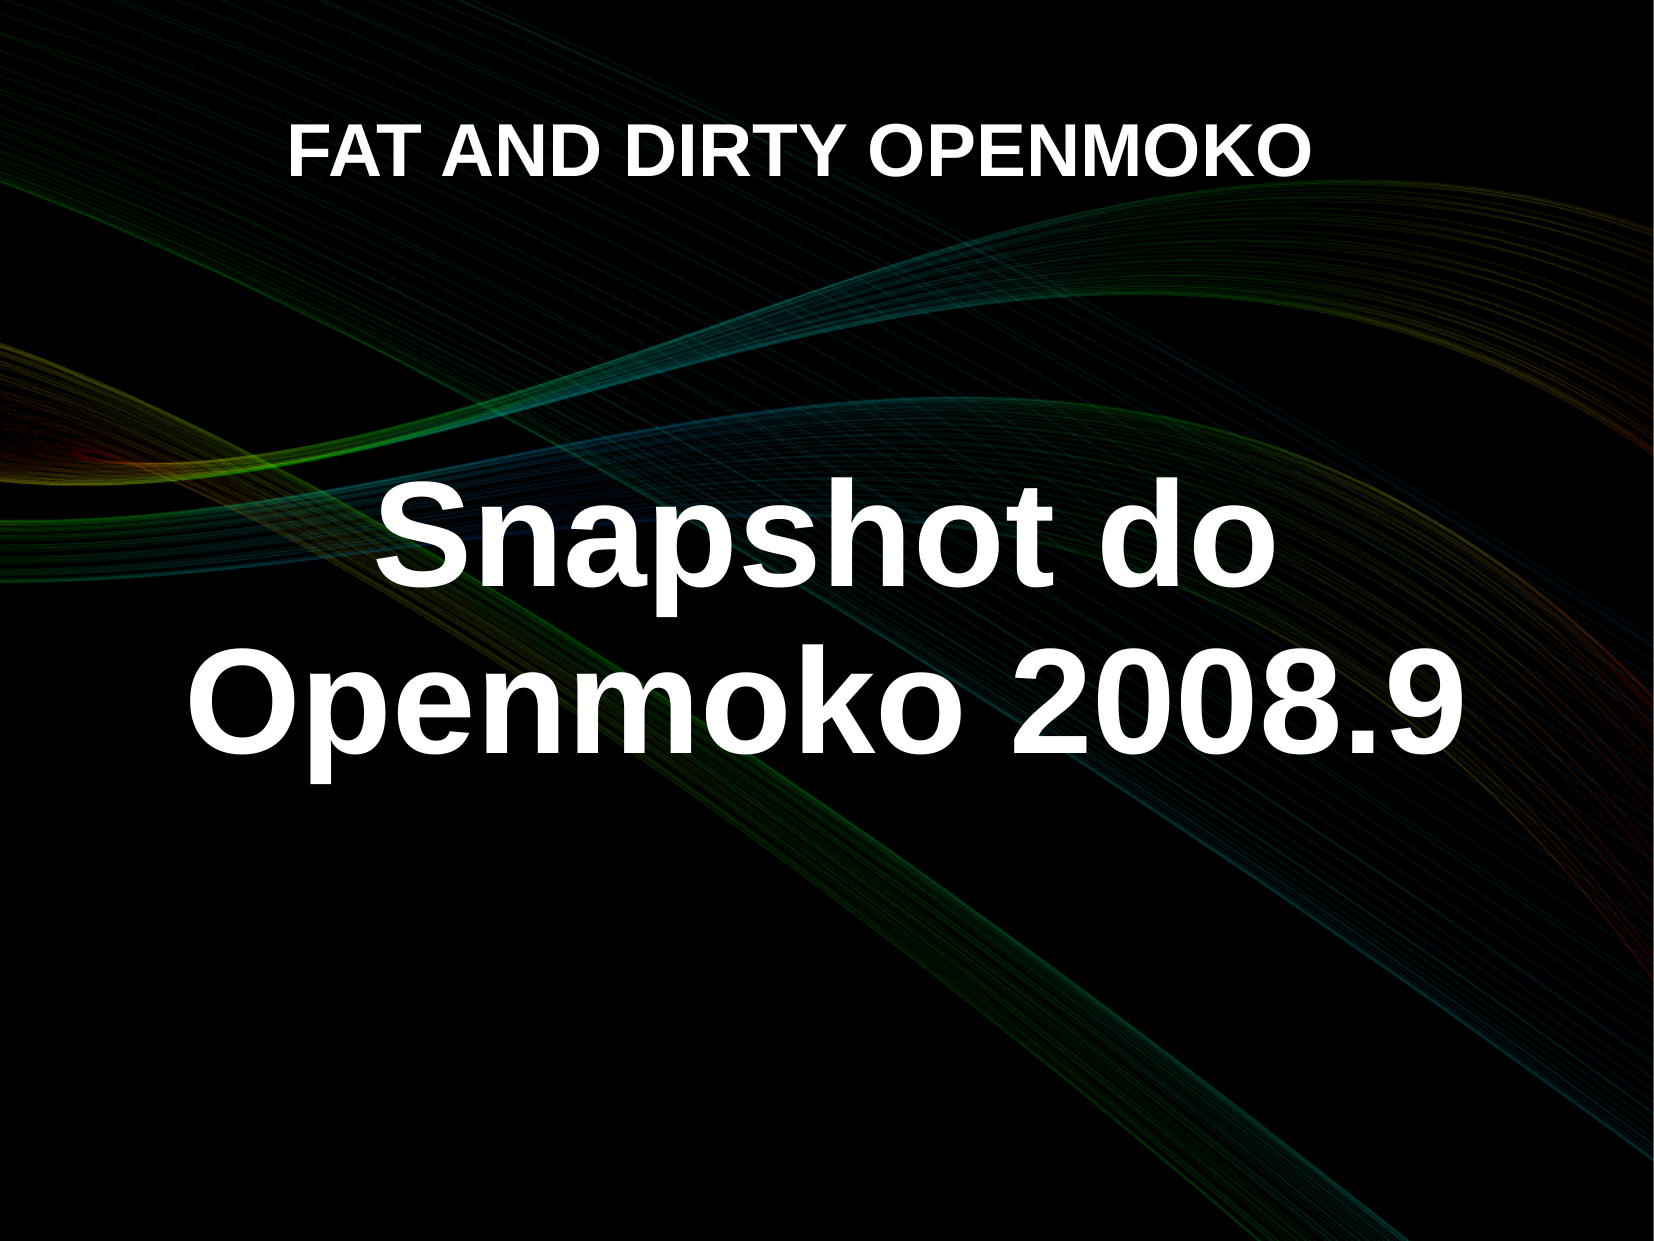

# FAT AND DIRTY OPENMOKO
Snapshot do Openmoko 2008.9